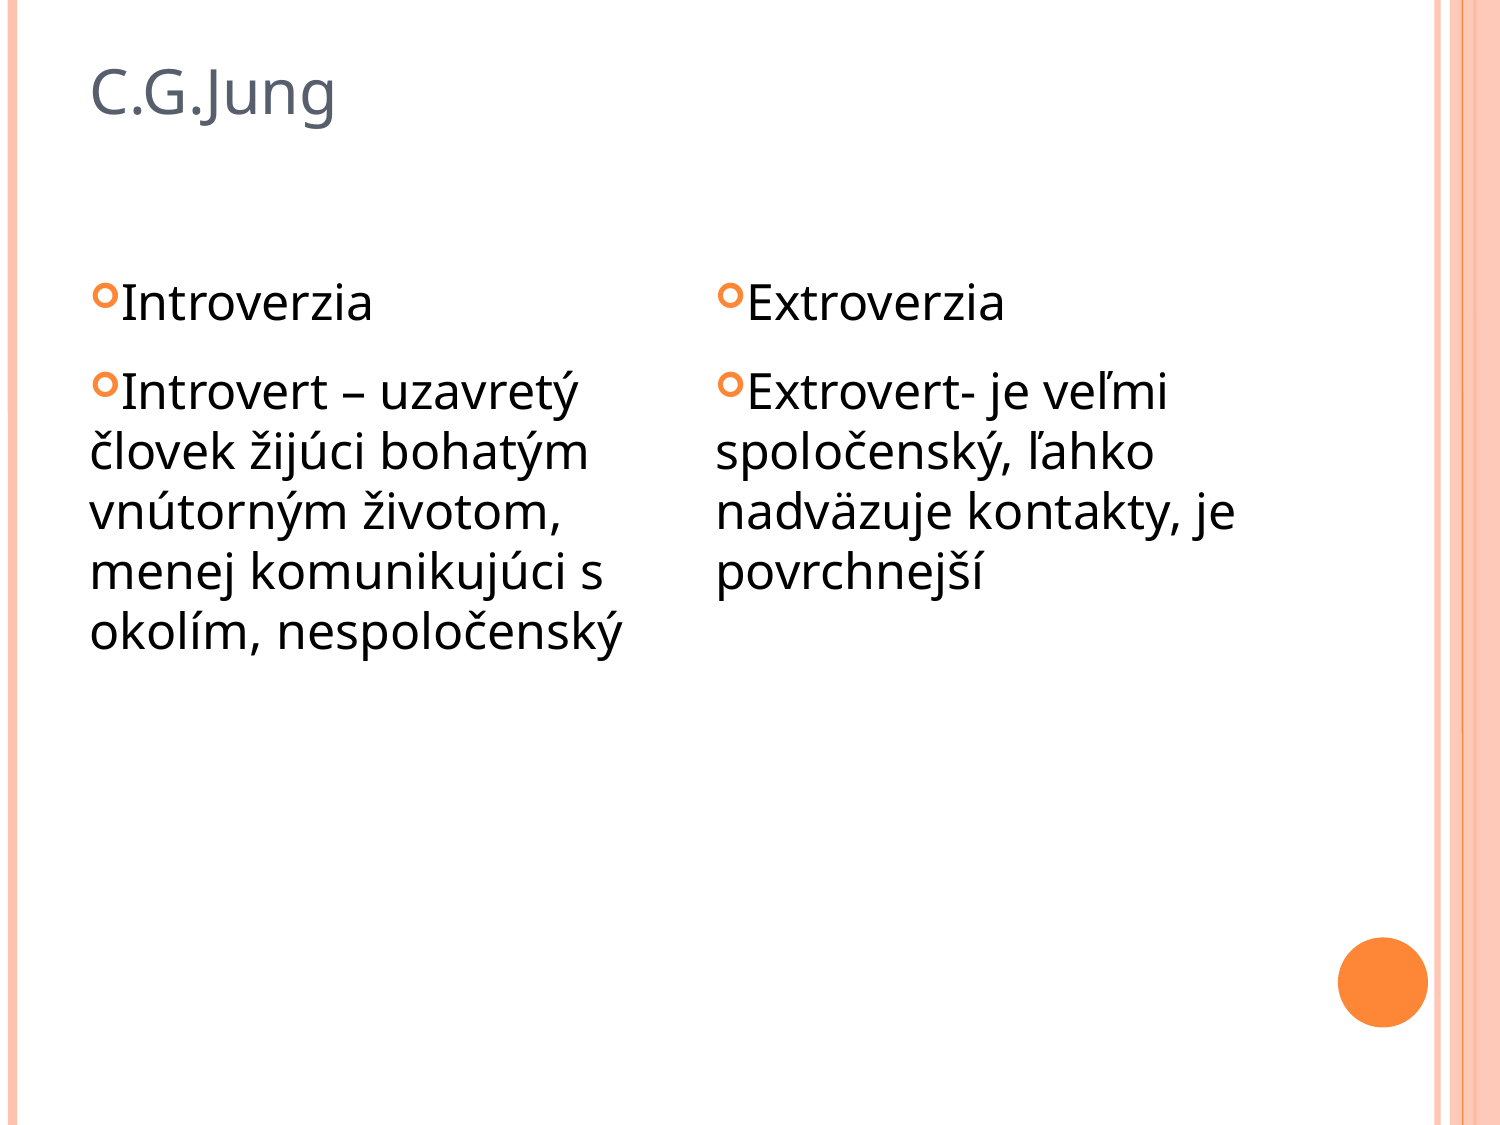

# C.G.Jung
Introverzia
Introvert – uzavretý človek žijúci bohatým vnútorným životom, menej komunikujúci s okolím, nespoločenský
Extroverzia
Extrovert- je veľmi spoločenský, ľahko nadväzuje kontakty, je povrchnejší